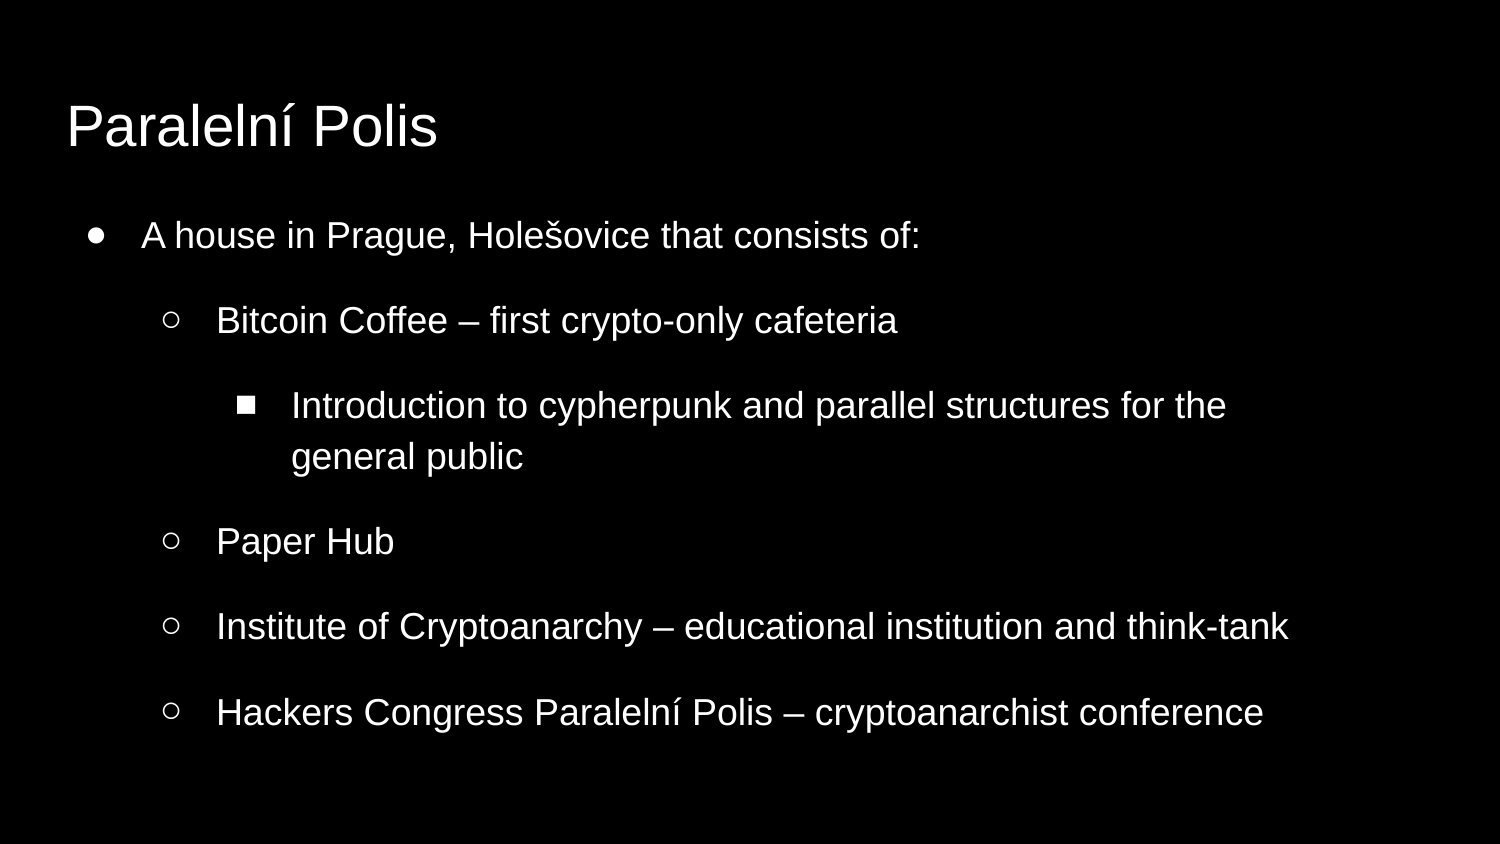

# Paralelní Polis
A house in Prague, Holešovice that consists of:
Bitcoin Coffee – first crypto-only cafeteria
Introduction to cypherpunk and parallel structures for the general public
Paper Hub
Institute of Cryptoanarchy – educational institution and think-tank
Hackers Congress Paralelní Polis – cryptoanarchist conference